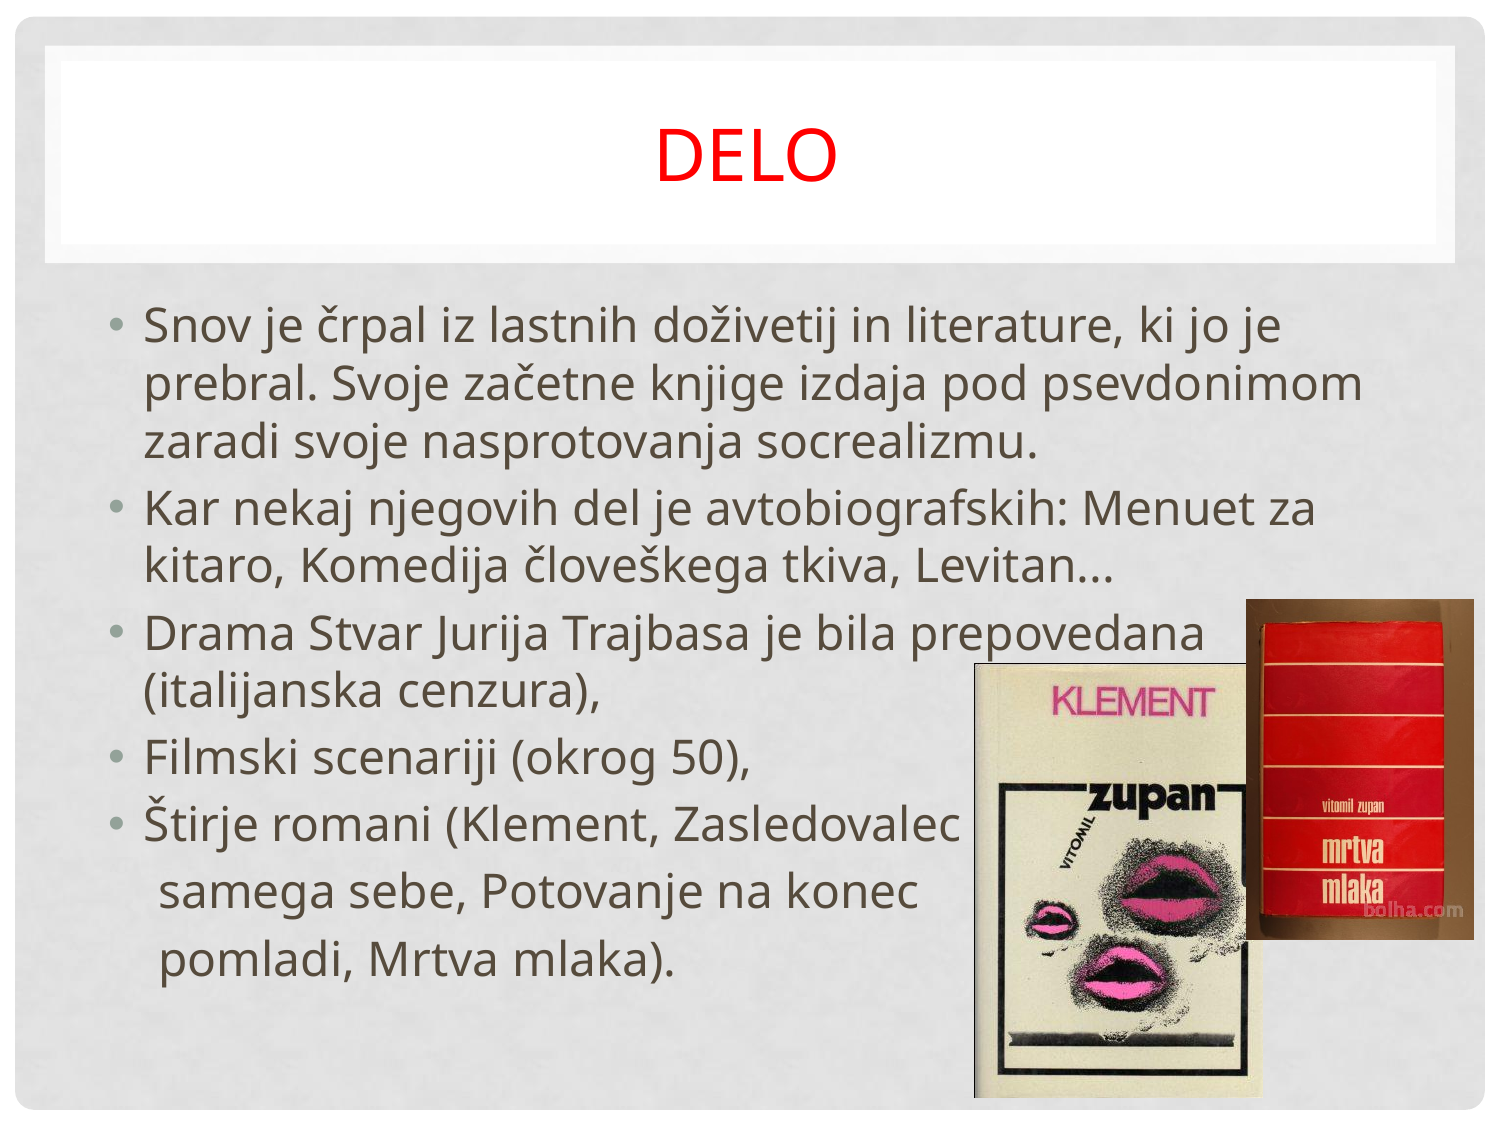

# DELO
Snov je črpal iz lastnih doživetij in literature, ki jo je prebral. Svoje začetne knjige izdaja pod psevdonimom zaradi svoje nasprotovanja socrealizmu.
Kar nekaj njegovih del je avtobiografskih: Menuet za kitaro, Komedija človeškega tkiva, Levitan...
Drama Stvar Jurija Trajbasa je bila prepovedana (italijanska cenzura),
Filmski scenariji (okrog 50),
Štirje romani (Klement, Zasledovalec
 samega sebe, Potovanje na konec
 pomladi, Mrtva mlaka).